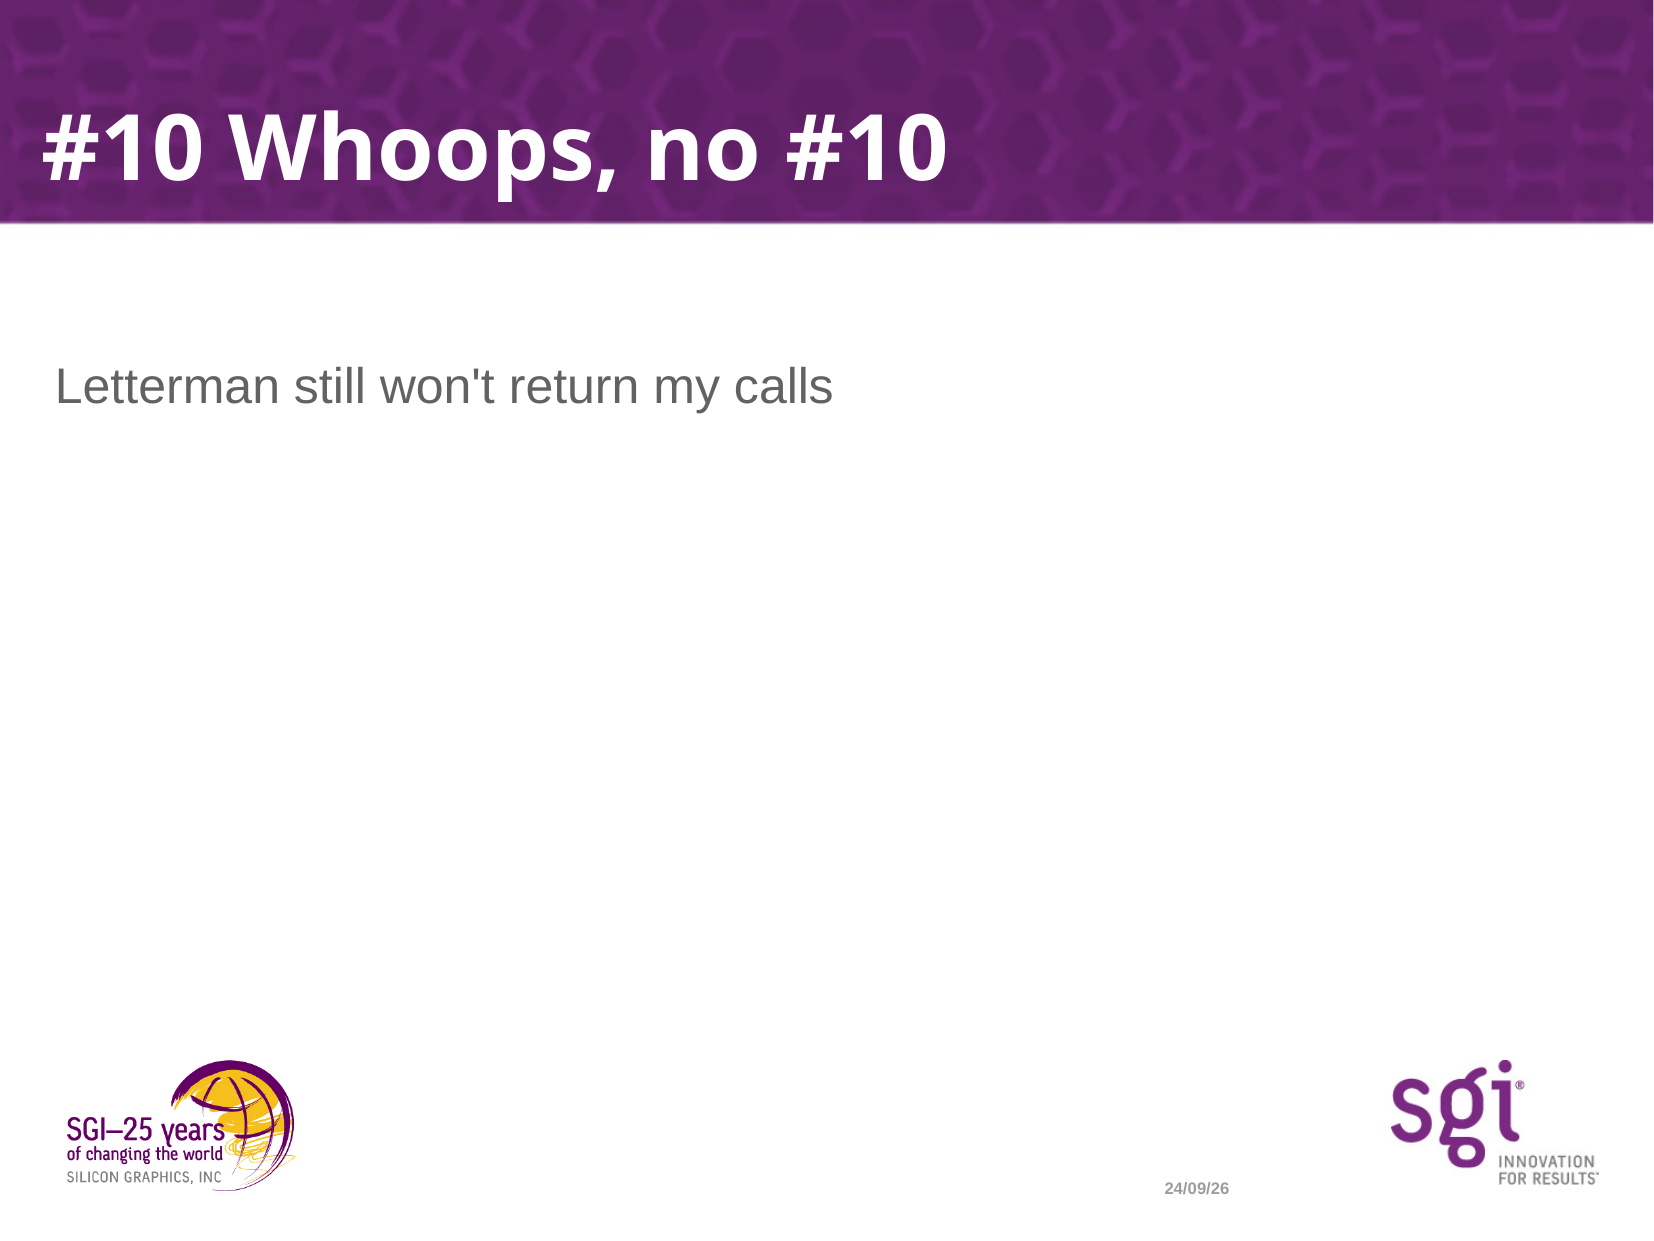

# #10 Whoops, no #10
Letterman still won't return my calls